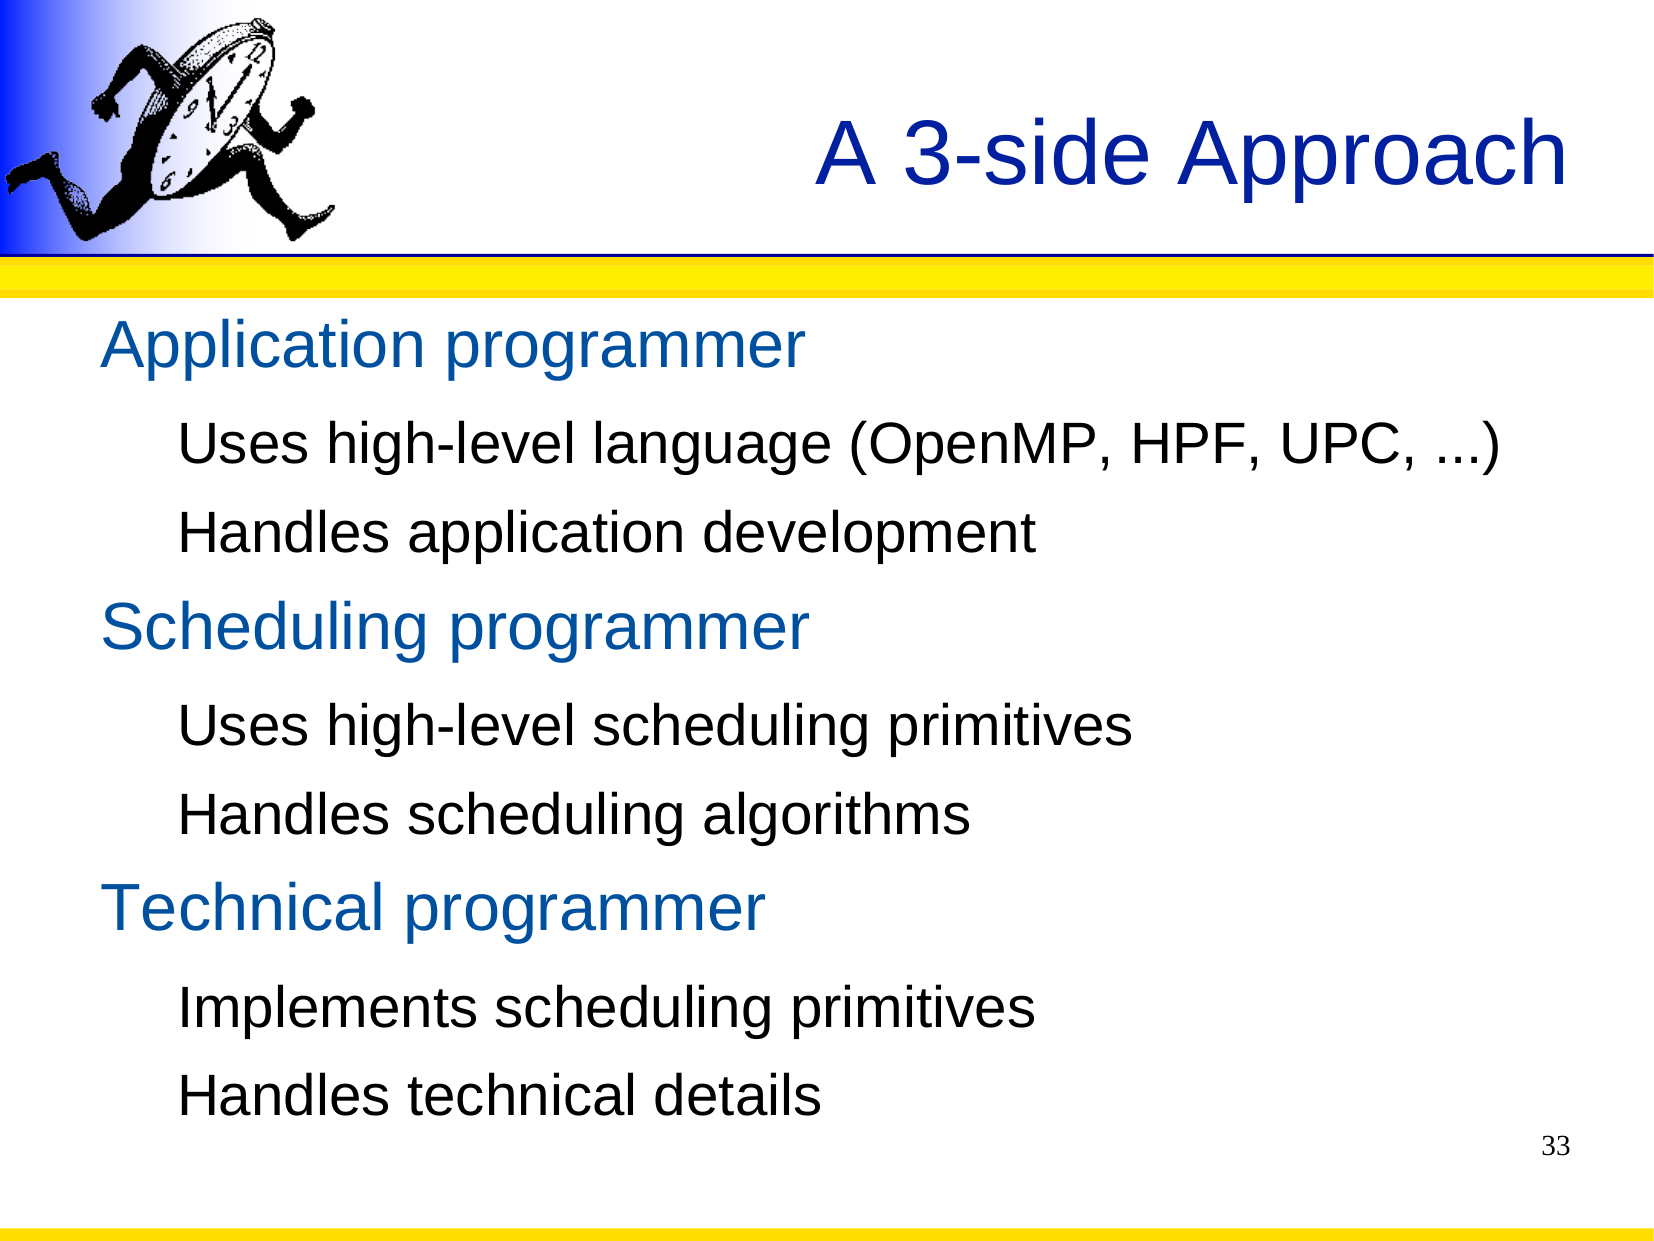

# A 3-side Approach
Application programmer
Uses high-level language (OpenMP, HPF, UPC, ...)
Handles application development
Scheduling programmer
Uses high-level scheduling primitives
Handles scheduling algorithms
Technical programmer
Implements scheduling primitives
Handles technical details
33